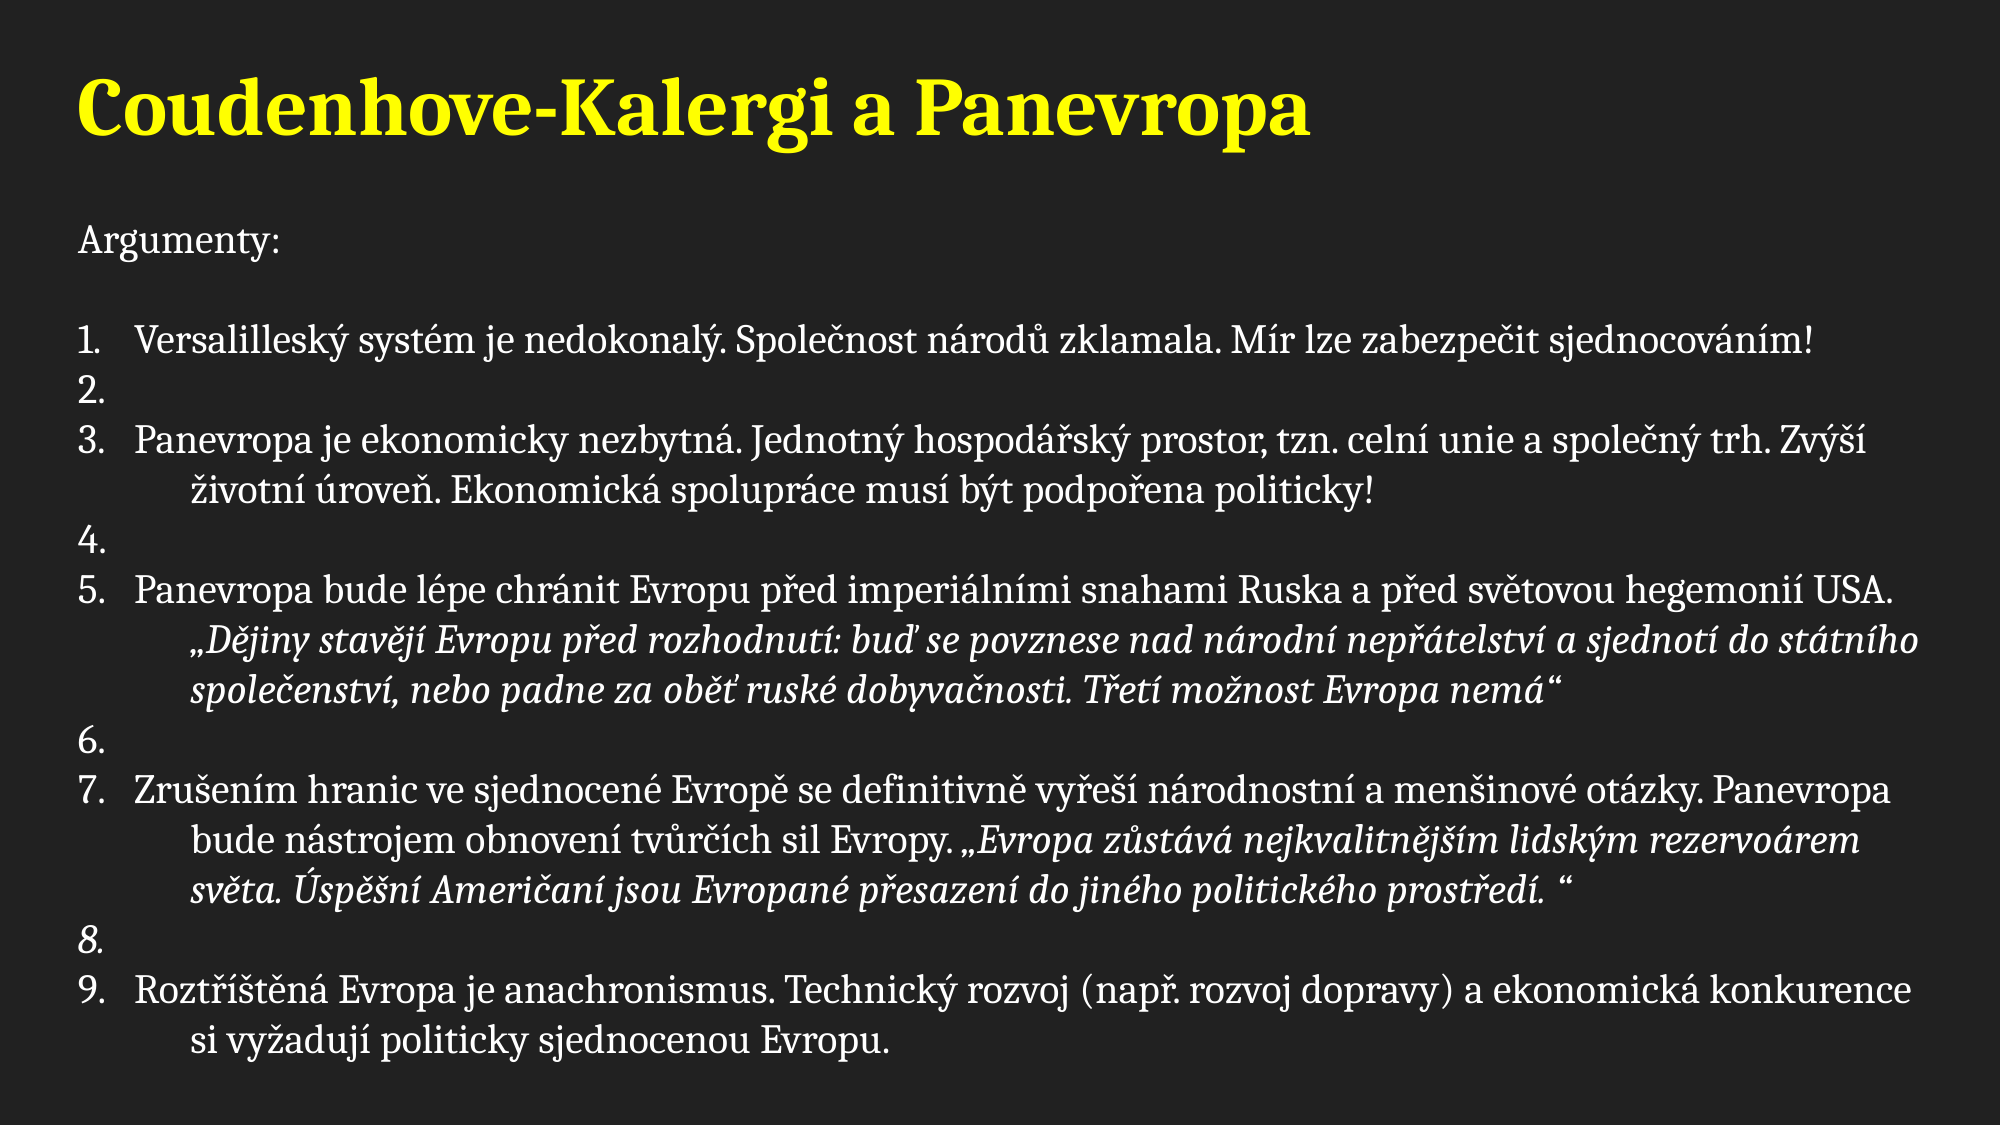

Coudenhove-Kalergi a Panevropa
Argumenty:
Versalilleský systém je nedokonalý. Společnost národů zklamala. Mír lze zabezpečit sjednocováním!
Panevropa je ekonomicky nezbytná. Jednotný hospodářský prostor, tzn. celní unie a společný trh. Zvýší životní úroveň. Ekonomická spolupráce musí být podpořena politicky!
Panevropa bude lépe chránit Evropu před imperiálními snahami Ruska a před světovou hegemonií USA. „Dějiny stavějí Evropu před rozhodnutí: buď se povznese nad národní nepřátelství a sjednotí do státního společenství, nebo padne za oběť ruské dobyvačnosti. Třetí možnost Evropa nemá“
Zrušením hranic ve sjednocené Evropě se definitivně vyřeší národnostní a menšinové otázky. Panevropa bude nástrojem obnovení tvůrčích sil Evropy. „Evropa zůstává nejkvalitnějším lidským rezervoárem světa. Úspěšní Američaní jsou Evropané přesazení do jiného politického prostředí. “
Roztříštěná Evropa je anachronismus. Technický rozvoj (např. rozvoj dopravy) a ekonomická konkurence si vyžadují politicky sjednocenou Evropu.